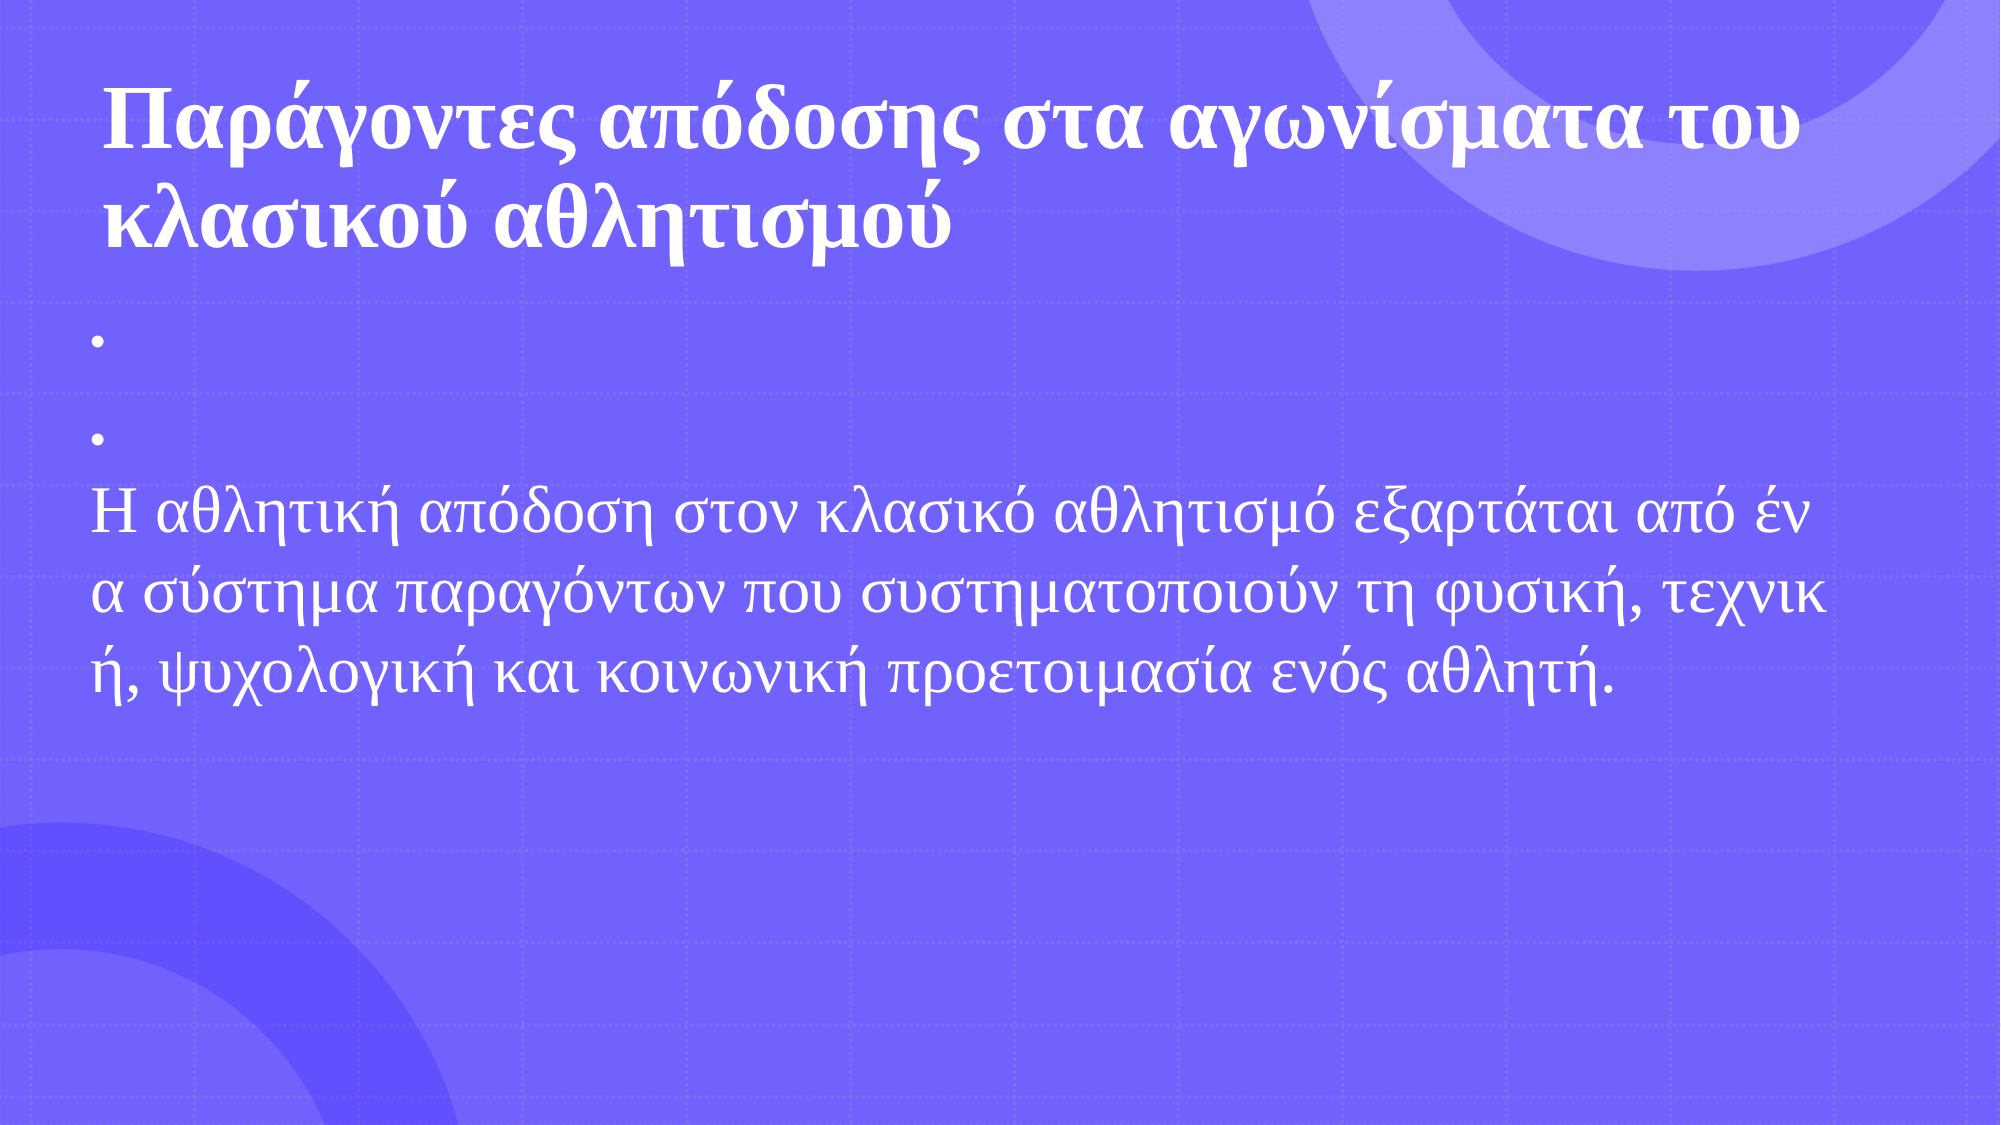

# Παράγοντες απόδοσης στα αγωνίσματα του κλασικού αθλητισμού
Η αθλητική απόδοση στον κλασικό αθλητισμό εξαρτάται από ένα σύστημα παραγόντων που συστηματοποιούν τη φυσική, τεχνική, ψυχολογική και κοινωνική προετοιμασία ενός αθλητή.